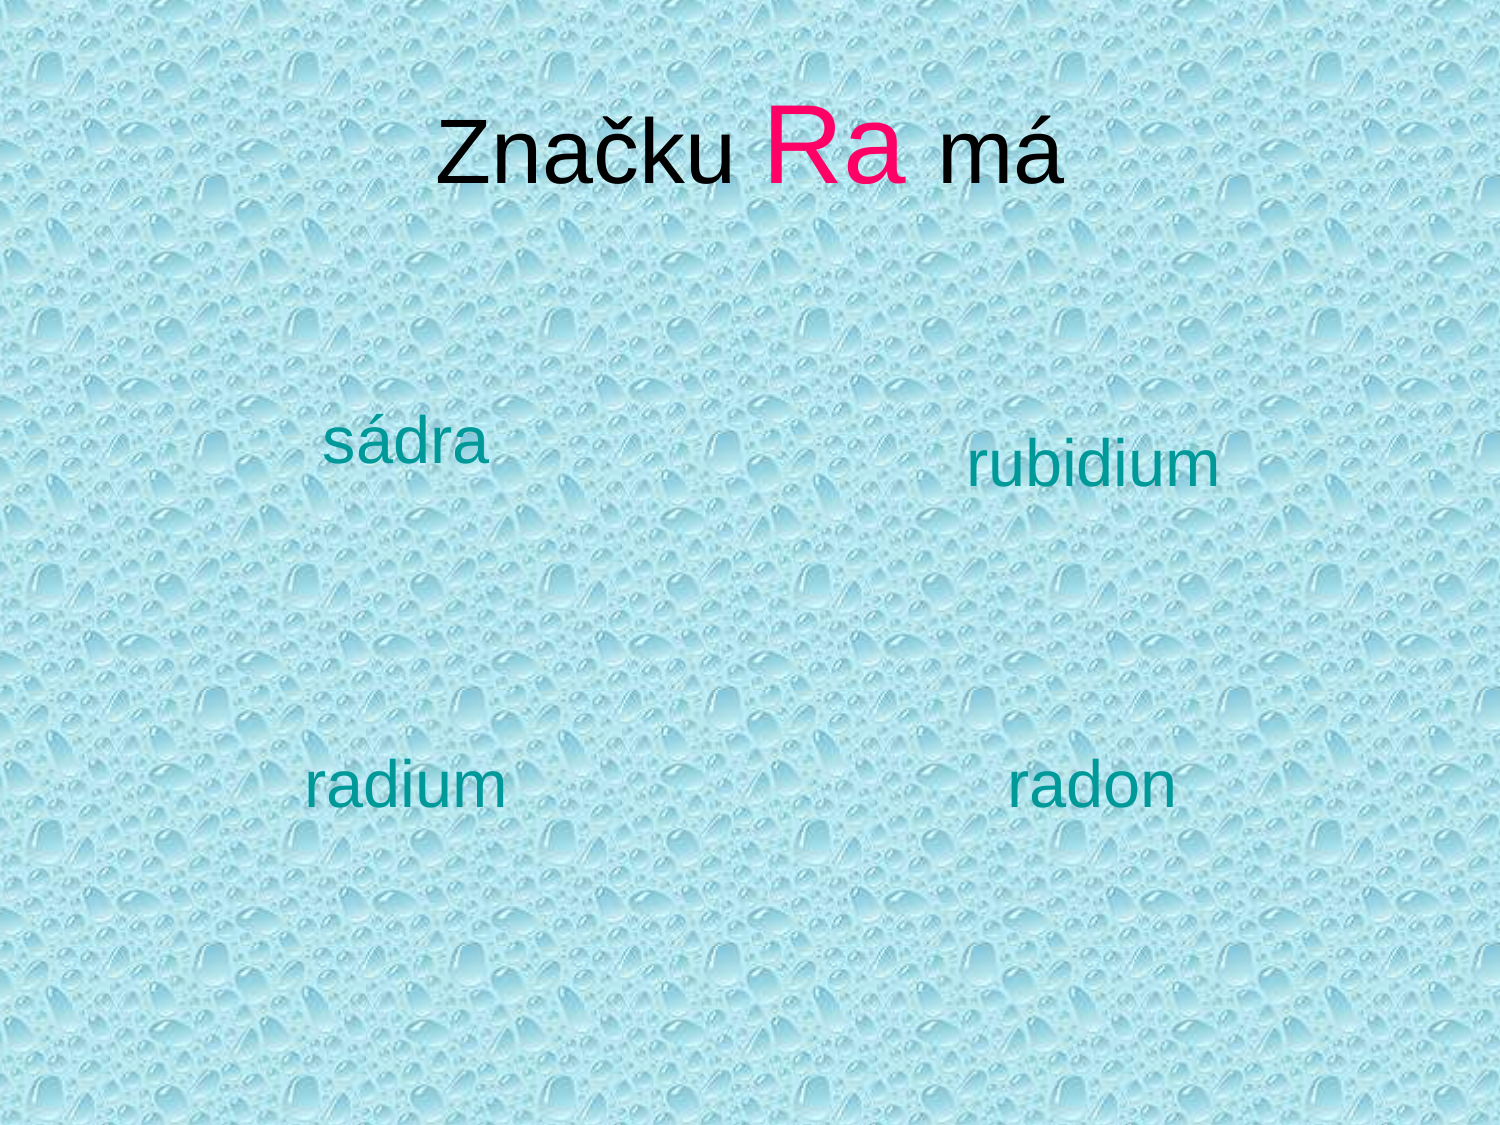

# Značku Ra má
| sádra |
| --- |
| rubidium |
| --- |
| radium |
| --- |
| radon |
| --- |